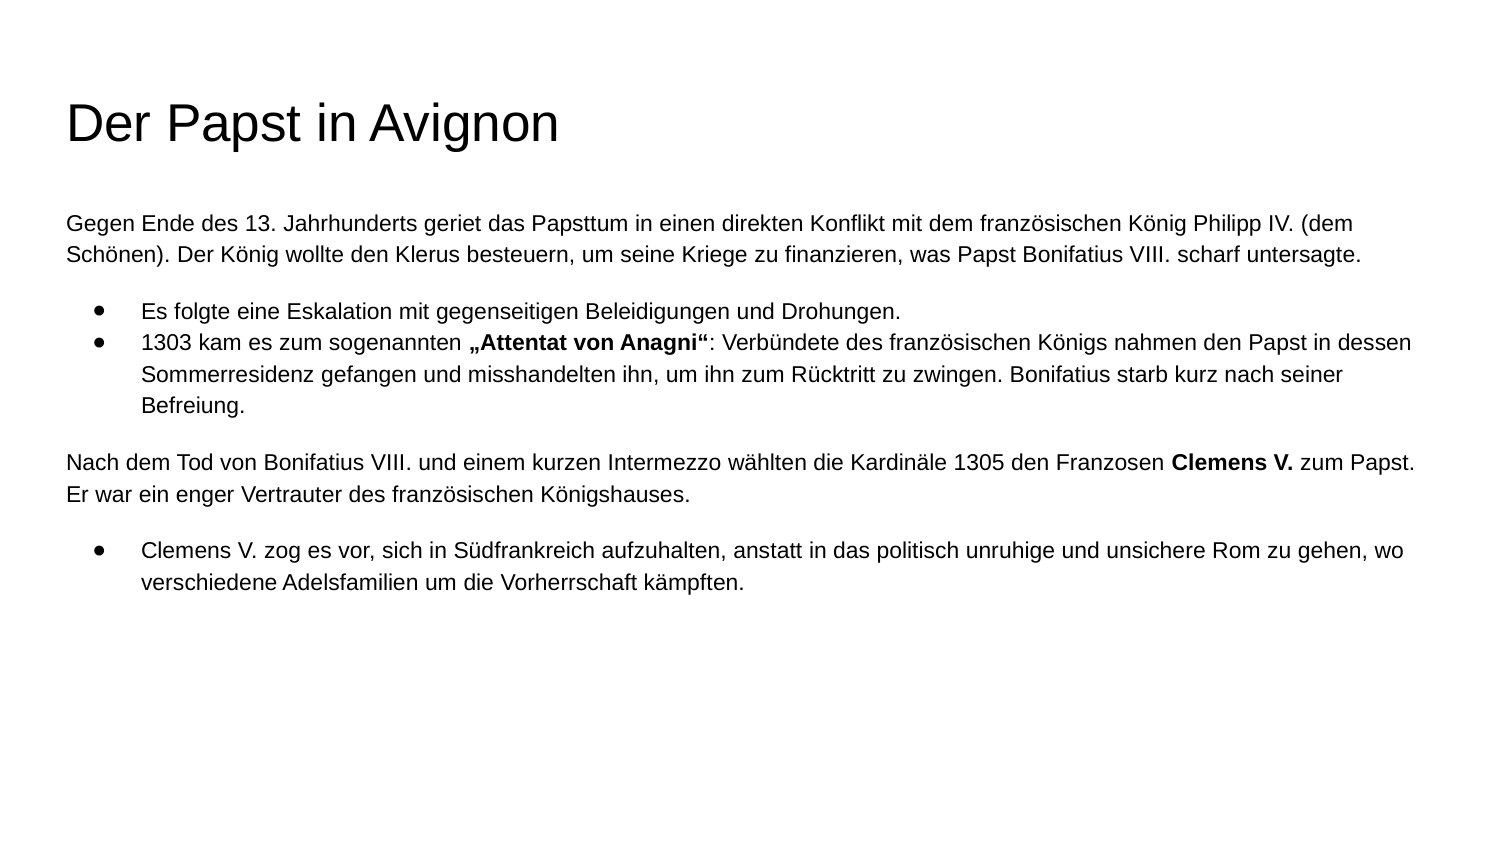

# Der Papst in Avignon
Gegen Ende des 13. Jahrhunderts geriet das Papsttum in einen direkten Konflikt mit dem französischen König Philipp IV. (dem Schönen). Der König wollte den Klerus besteuern, um seine Kriege zu finanzieren, was Papst Bonifatius VIII. scharf untersagte.
Es folgte eine Eskalation mit gegenseitigen Beleidigungen und Drohungen.
1303 kam es zum sogenannten „Attentat von Anagni“: Verbündete des französischen Königs nahmen den Papst in dessen Sommerresidenz gefangen und misshandelten ihn, um ihn zum Rücktritt zu zwingen. Bonifatius starb kurz nach seiner Befreiung.
Nach dem Tod von Bonifatius VIII. und einem kurzen Intermezzo wählten die Kardinäle 1305 den Franzosen Clemens V. zum Papst. Er war ein enger Vertrauter des französischen Königshauses.
Clemens V. zog es vor, sich in Südfrankreich aufzuhalten, anstatt in das politisch unruhige und unsichere Rom zu gehen, wo verschiedene Adelsfamilien um die Vorherrschaft kämpften.